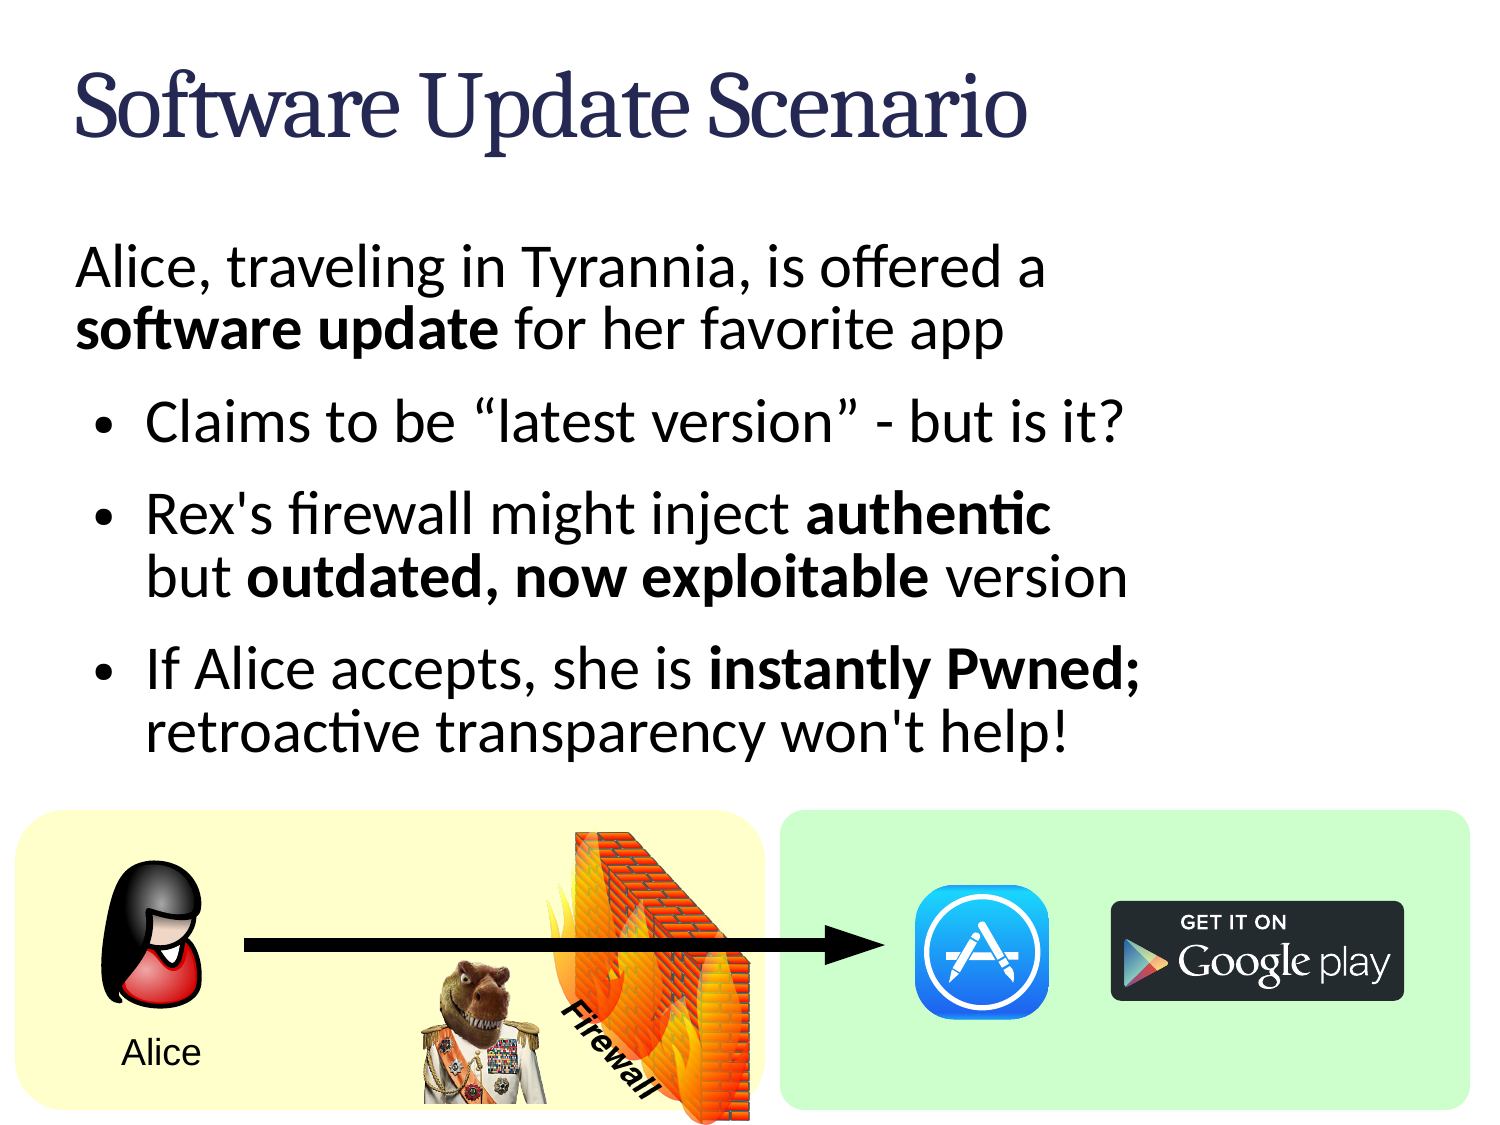

# Software Update Scenario
Alice, traveling in Tyrannia, is offered a
software update for her favorite app
Claims to be “latest version” - but is it?
Rex's firewall might inject authentic
but outdated, now exploitable version
If Alice accepts, she is instantly Pwned;
retroactive transparency won't help!
Alice